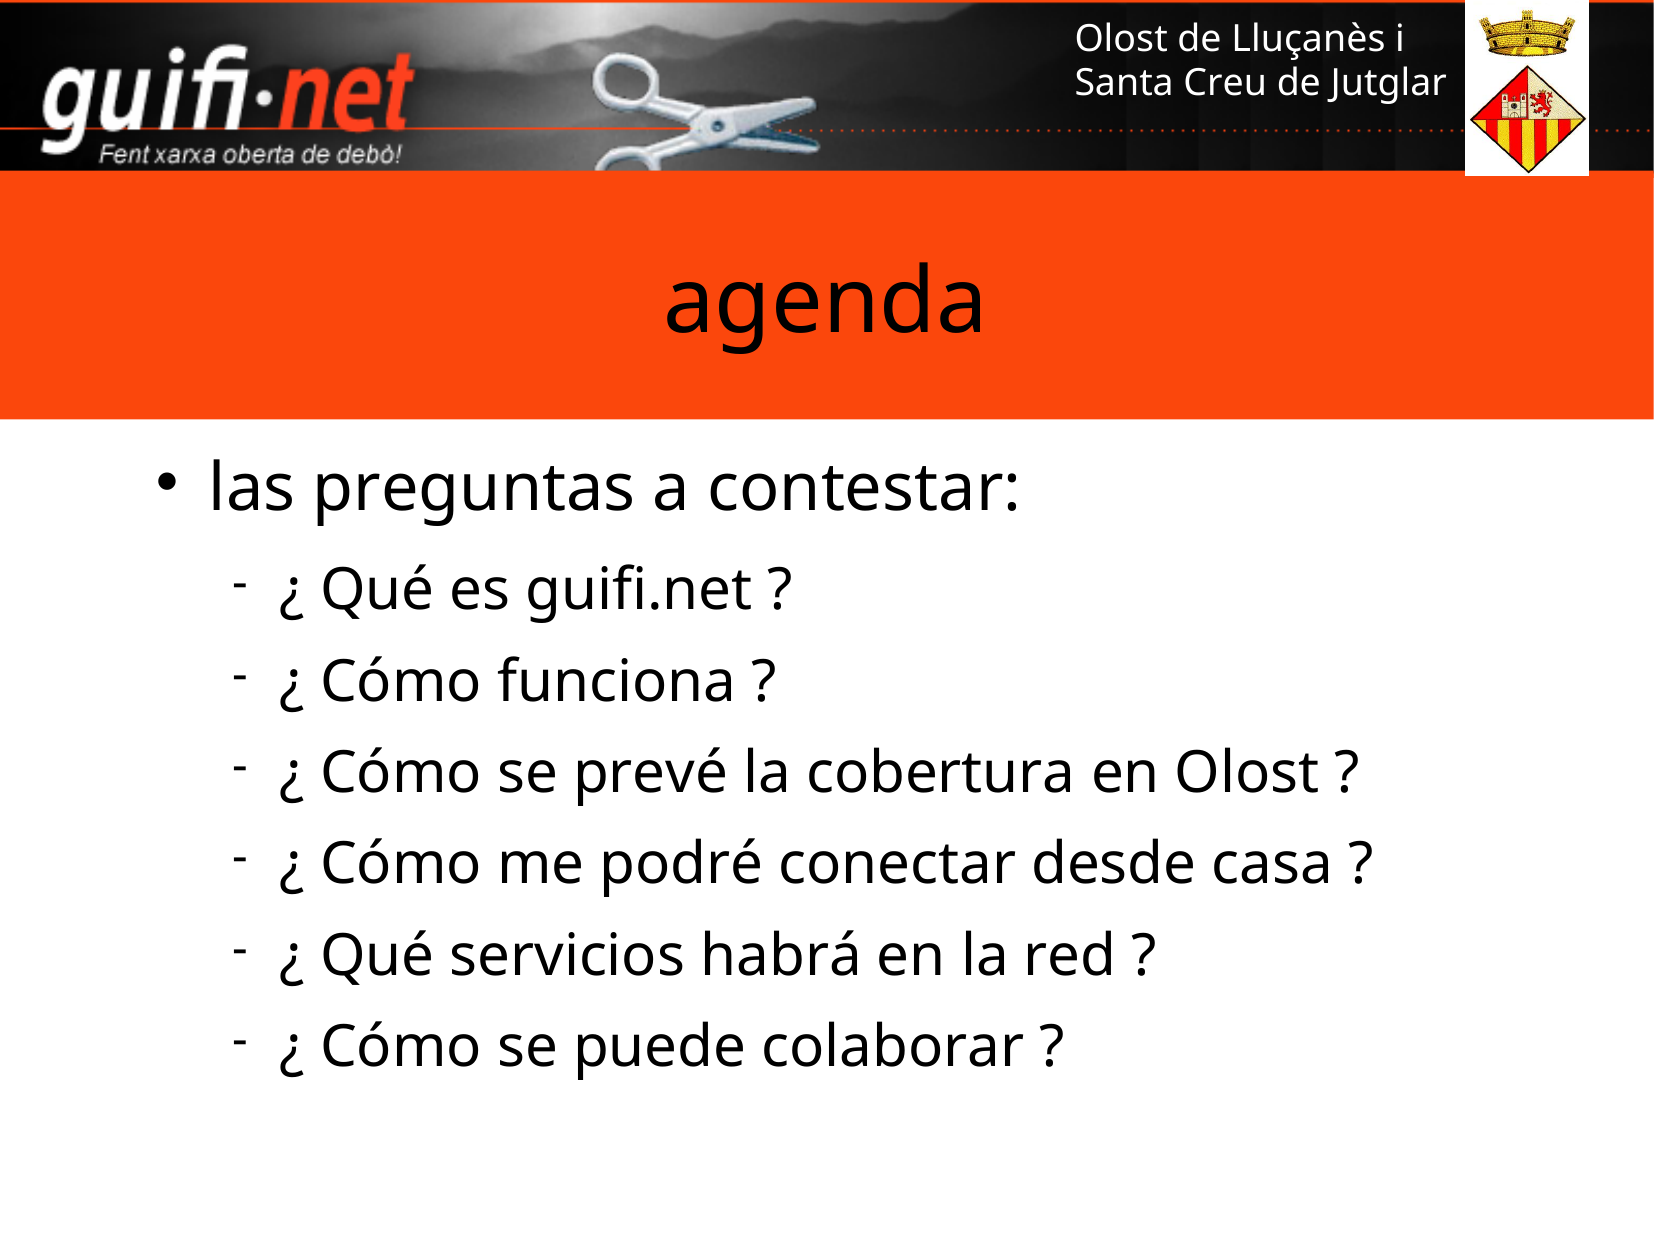

agenda
# las preguntas a contestar:
¿ Qué es guifi.net ?
¿ Cómo funciona ?
¿ Cómo se prevé la cobertura en Olost ?
¿ Cómo me podré conectar desde casa ?
¿ Qué servicios habrá en la red ?
¿ Cómo se puede colaborar ?